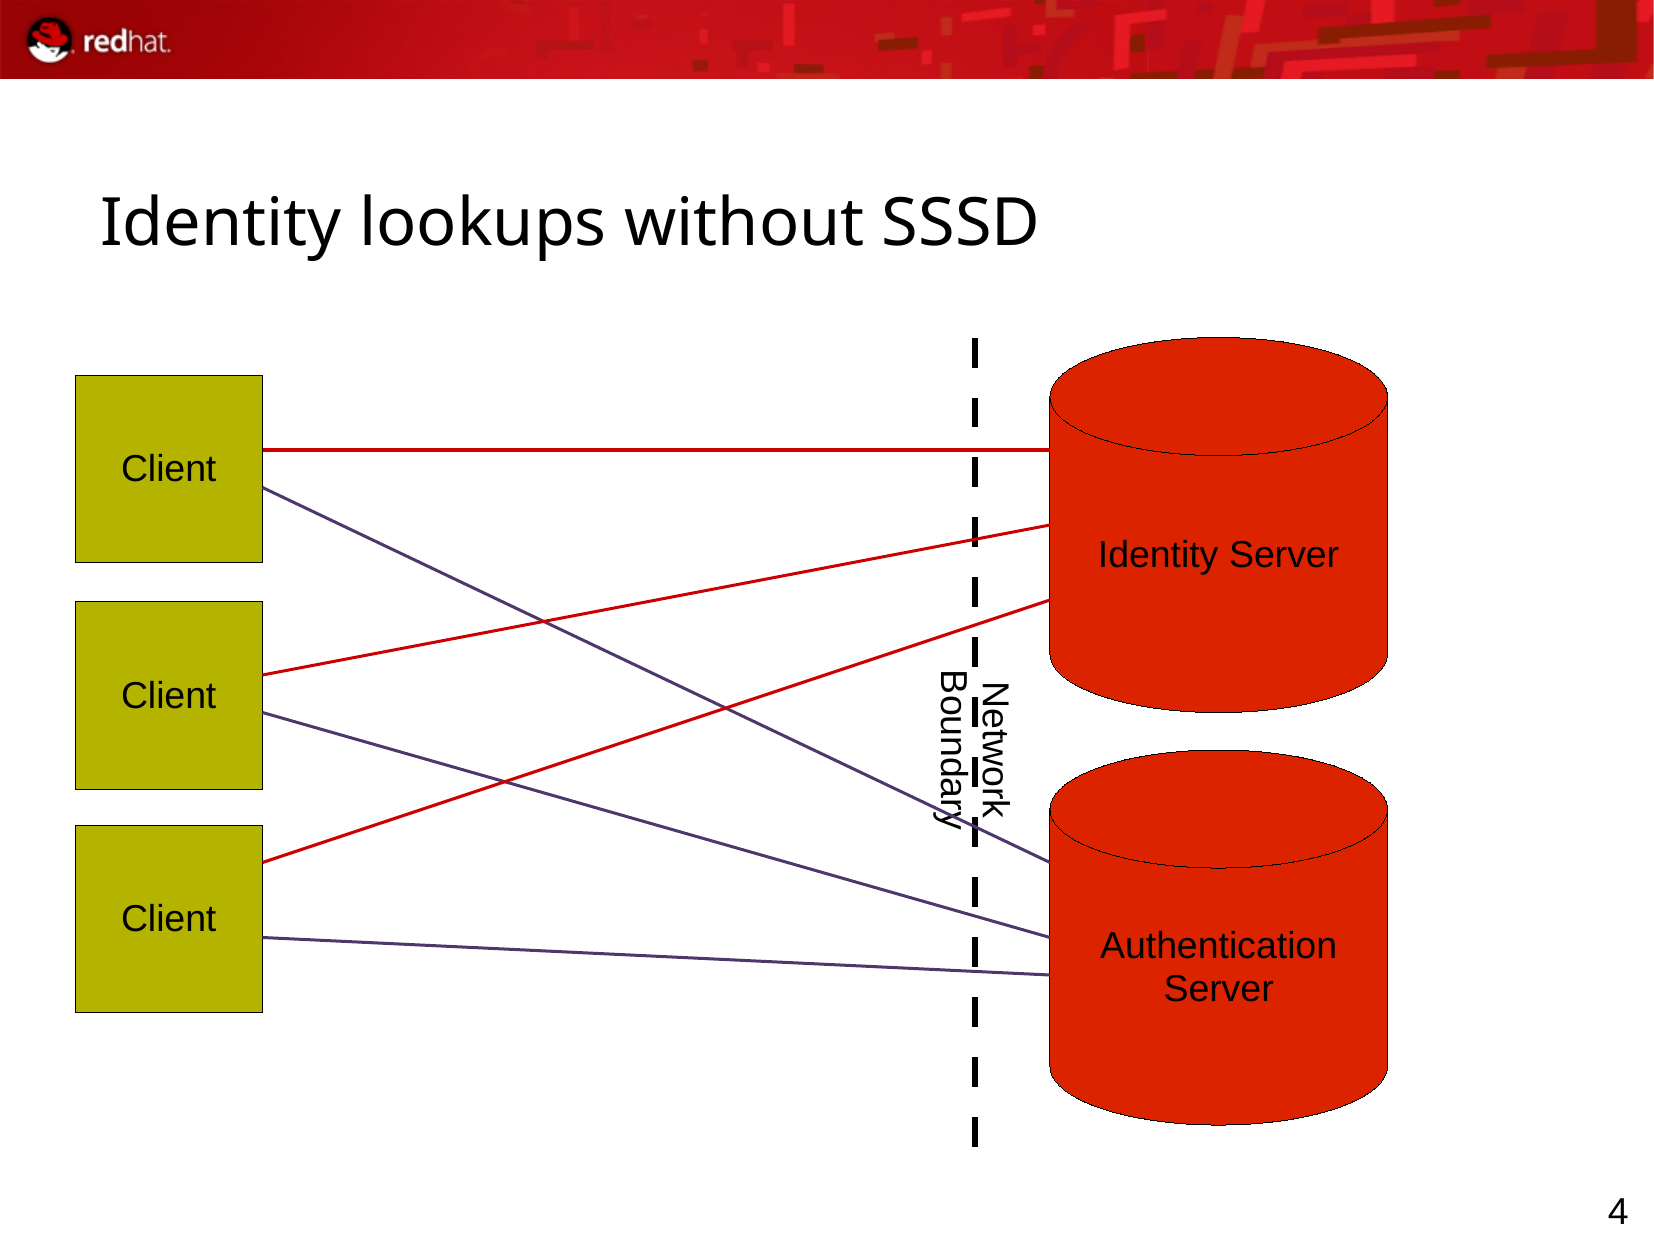

# Identity lookups without SSSD
Network
Boundary
Identity Server
Client
Client
Authentication
Server
Client